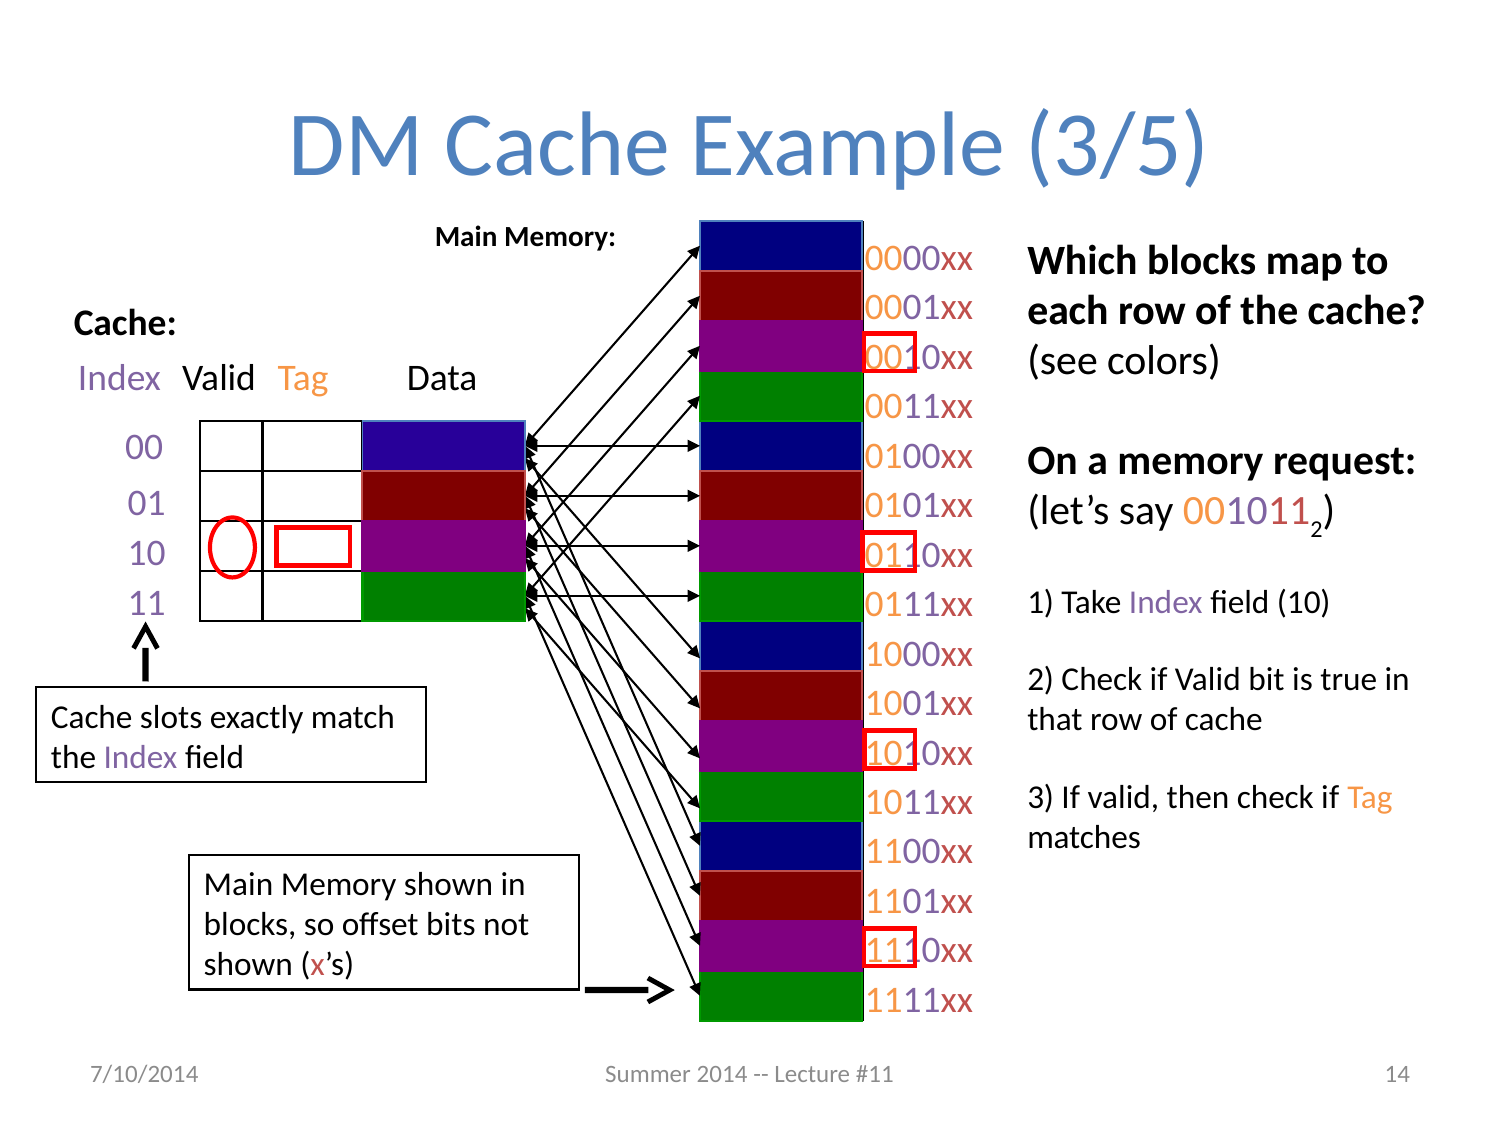

# DM Cache Example (3/5)
Main Memory:
0000xx
0001xx
0010xx
0011xx
0100xx
0101xx
0110xx
0111xx
1000xx
1001xx
1010xx
1011xx
1100xx
1101xx
1110xx
1111xx
Which blocks map to each row of the cache?
(see colors)
On a memory request:
(let’s say 0010112)
1) Take Index field (10)
2) Check if Valid bit is true in that row of cache
3) If valid, then check if Tag matches
Which blocks map to each row of the cache?
(see colors)
Cache:
Index
Valid
Tag
Data
00
01
10
11
Cache slots exactly match the Index field
Main Memory shown in blocks, so offset bits not shown (x’s)
7/10/2014
Summer 2014 -- Lecture #11